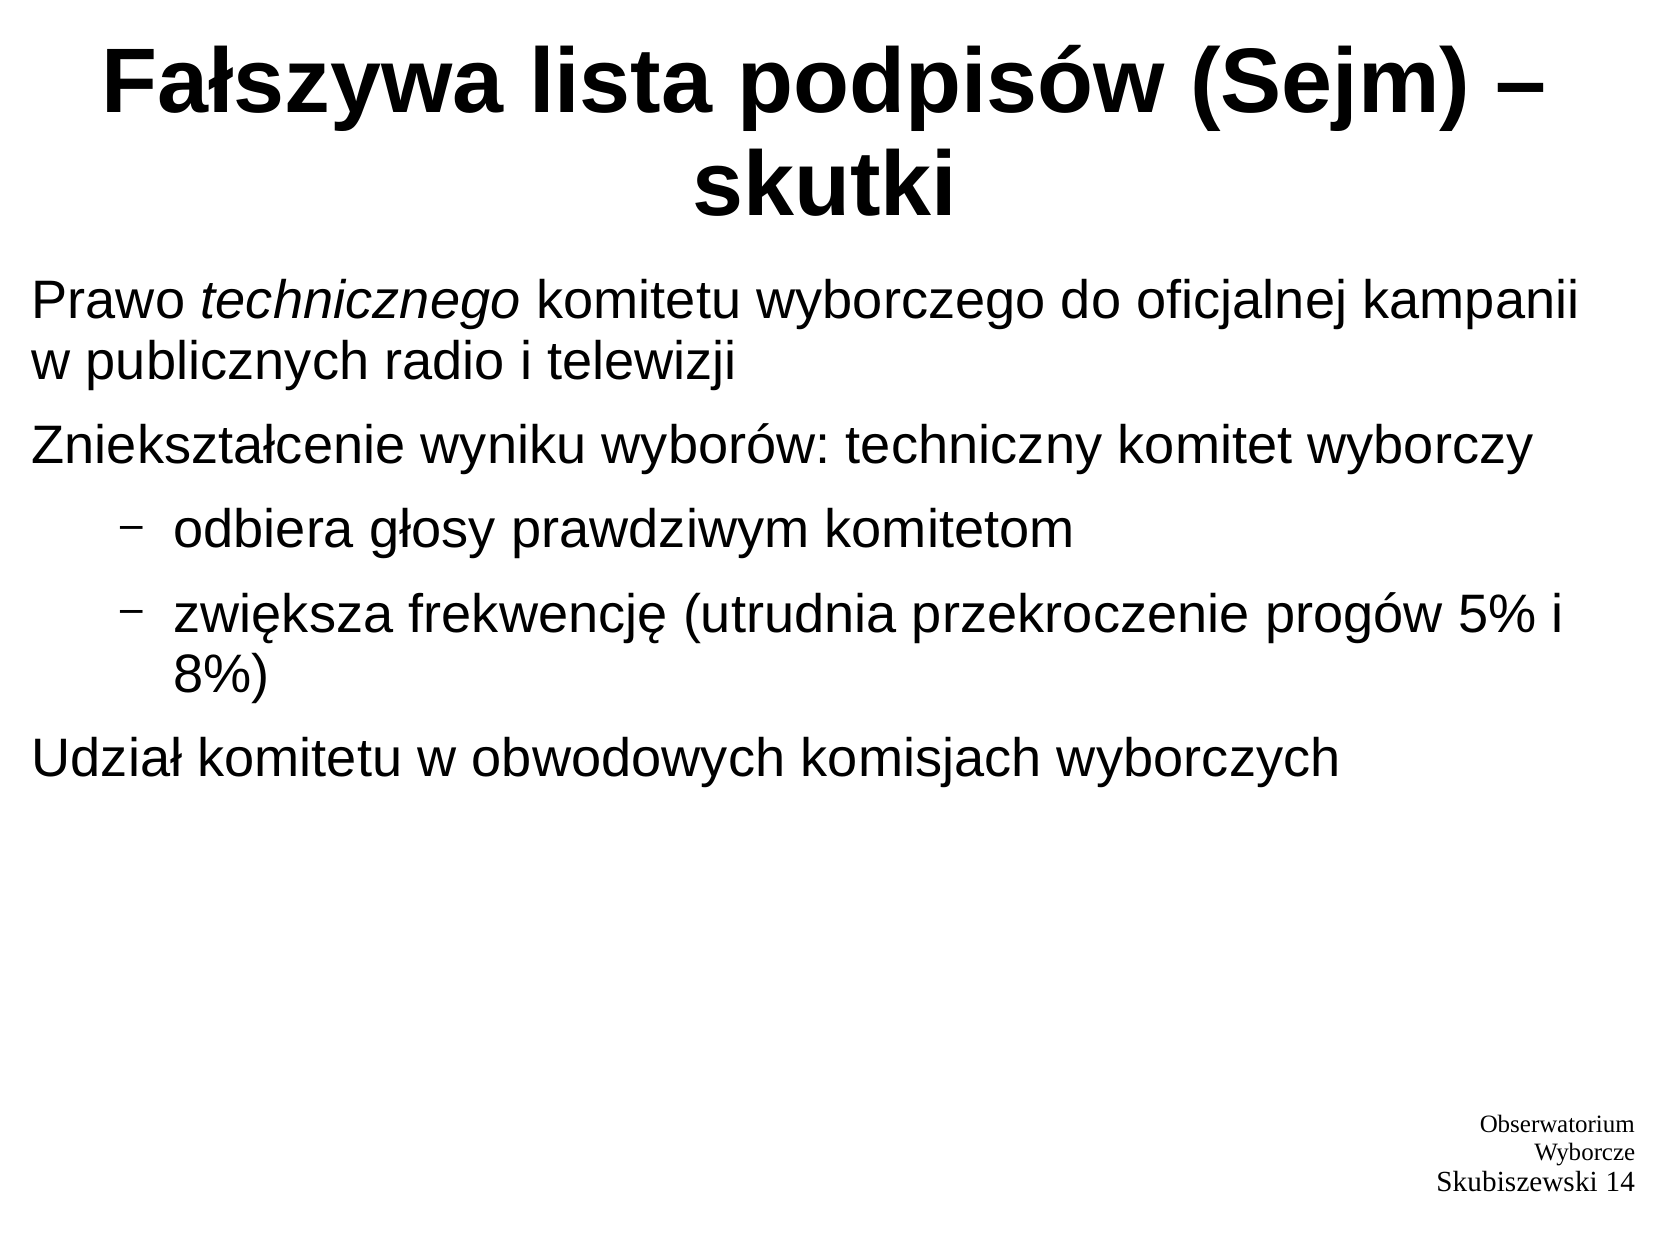

# Fałszywa lista podpisów (Sejm) – skutki
Prawo technicznego komitetu wyborczego do oficjalnej kampanii w publicznych radio i telewizji
Zniekształcenie wyniku wyborów: techniczny komitet wyborczy
odbiera głosy prawdziwym komitetom
zwiększa frekwencję (utrudnia przekroczenie progów 5% i 8%)
Udział komitetu w obwodowych komisjach wyborczych
14